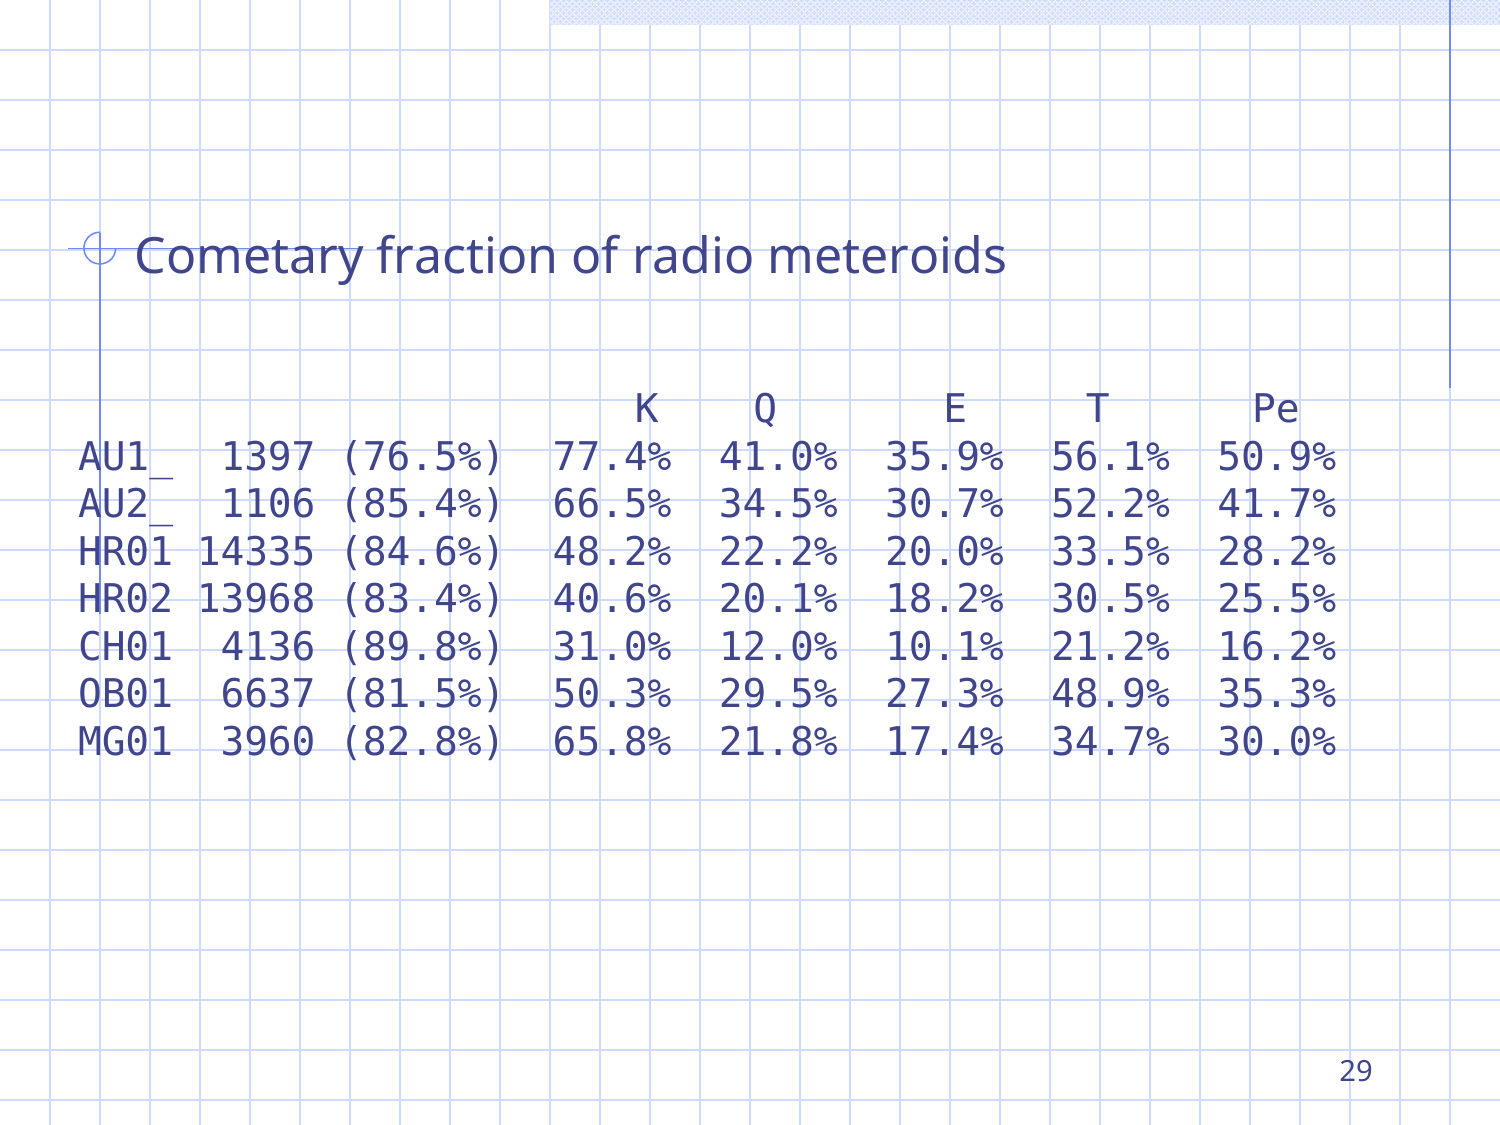

Cometary fraction of radio meteroids
 K Q E T Pe
AU1_ 1397 (76.5%) 77.4% 41.0% 35.9% 56.1% 50.9%
AU2_ 1106 (85.4%) 66.5% 34.5% 30.7% 52.2% 41.7%
HR01 14335 (84.6%) 48.2% 22.2% 20.0% 33.5% 28.2%
HR02 13968 (83.4%) 40.6% 20.1% 18.2% 30.5% 25.5%
CH01 4136 (89.8%) 31.0% 12.0% 10.1% 21.2% 16.2%
OB01 6637 (81.5%) 50.3% 29.5% 27.3% 48.9% 35.3%
MG01 3960 (82.8%) 65.8% 21.8% 17.4% 34.7% 30.0%
29